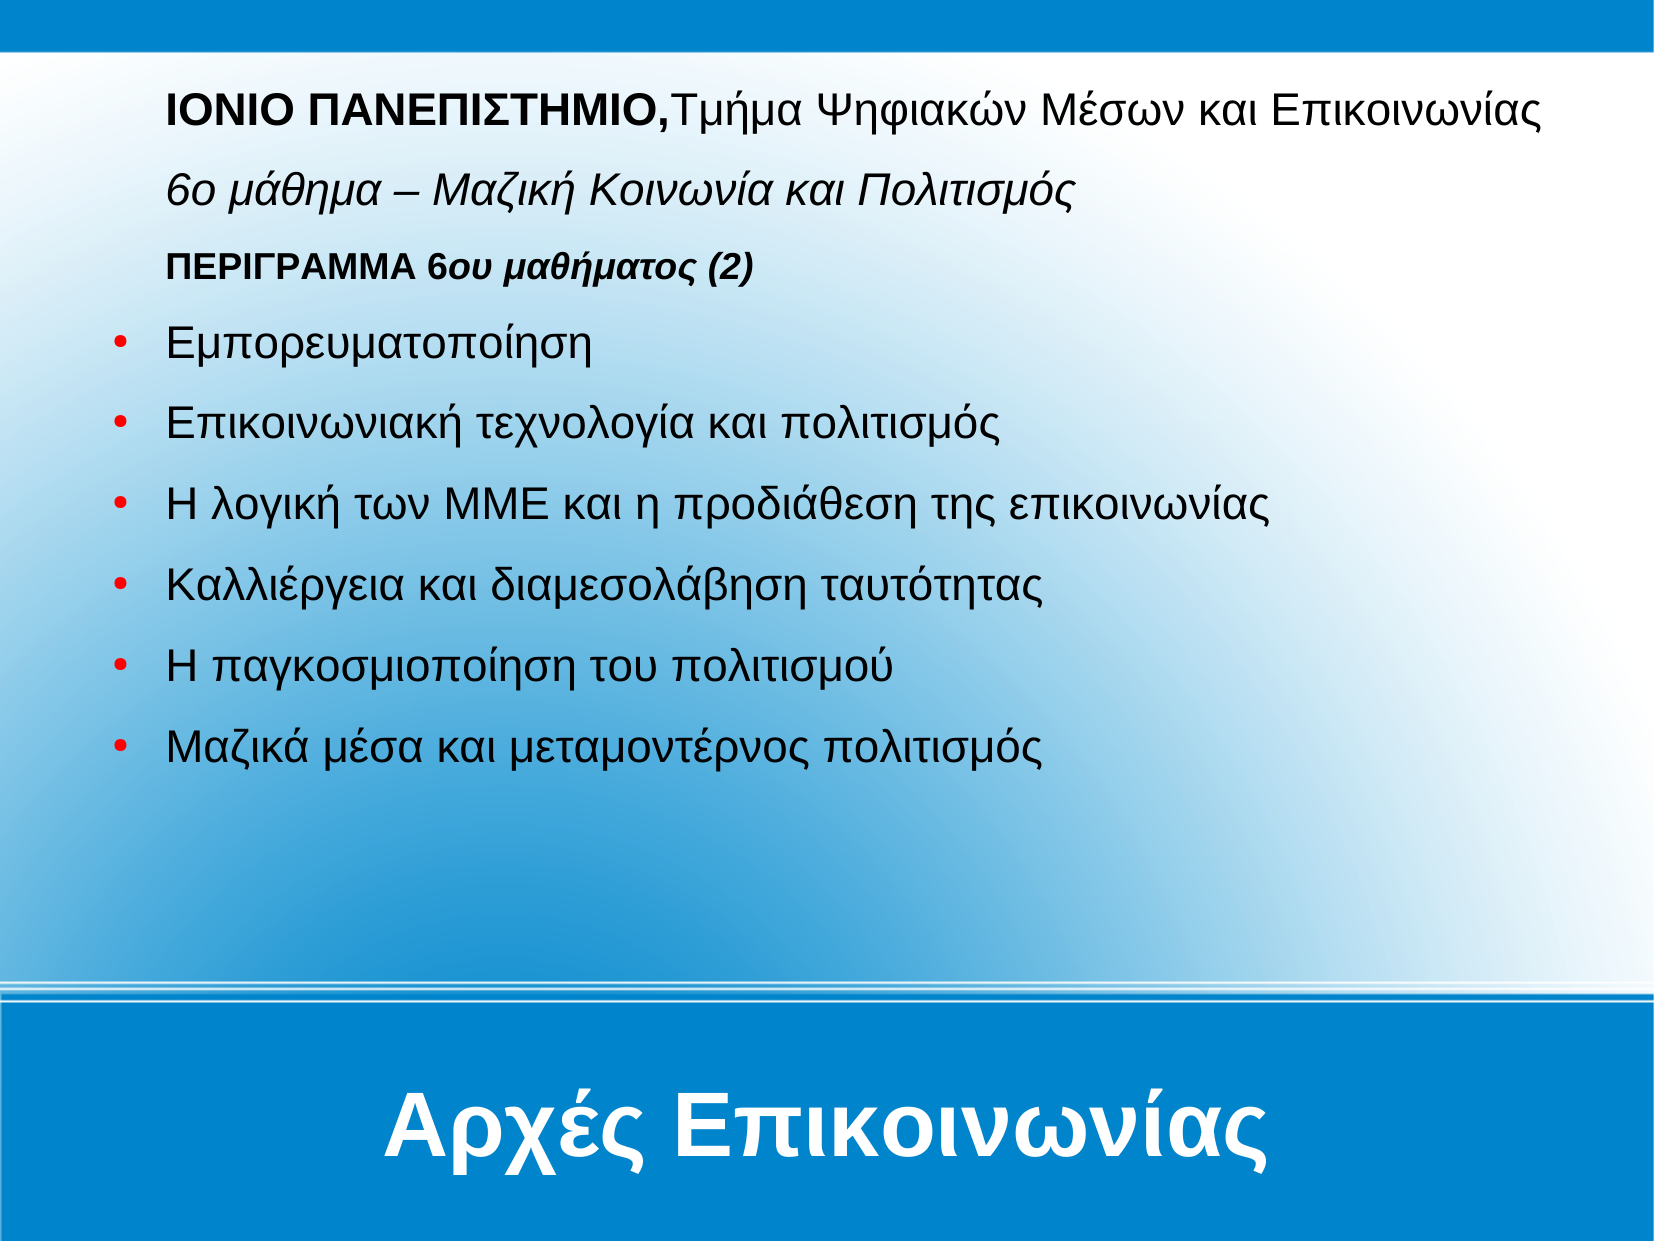

ΙΟΝΙΟ ΠΑΝΕΠΙΣΤΗΜΙΟ,Τμήμα Ψηφιακών Μέσων και Επικοινωνίας
6ο μάθημα – Μαζική Κοινωνία και Πολιτισμός
ΠΕΡΙΓΡΑΜΜΑ 6ου μαθήματος (2)
Εμπορευματοποίηση
Επικοινωνιακή τεχνολογία και πολιτισμός
Η λογική των ΜΜΕ και η προδιάθεση της επικοινωνίας
Καλλιέργεια και διαμεσολάβηση ταυτότητας
Η παγκοσμιοποίηση του πολιτισμού
Μαζικά μέσα και μεταμοντέρνος πολιτισμός
# Αρχές Επικοινωνίας